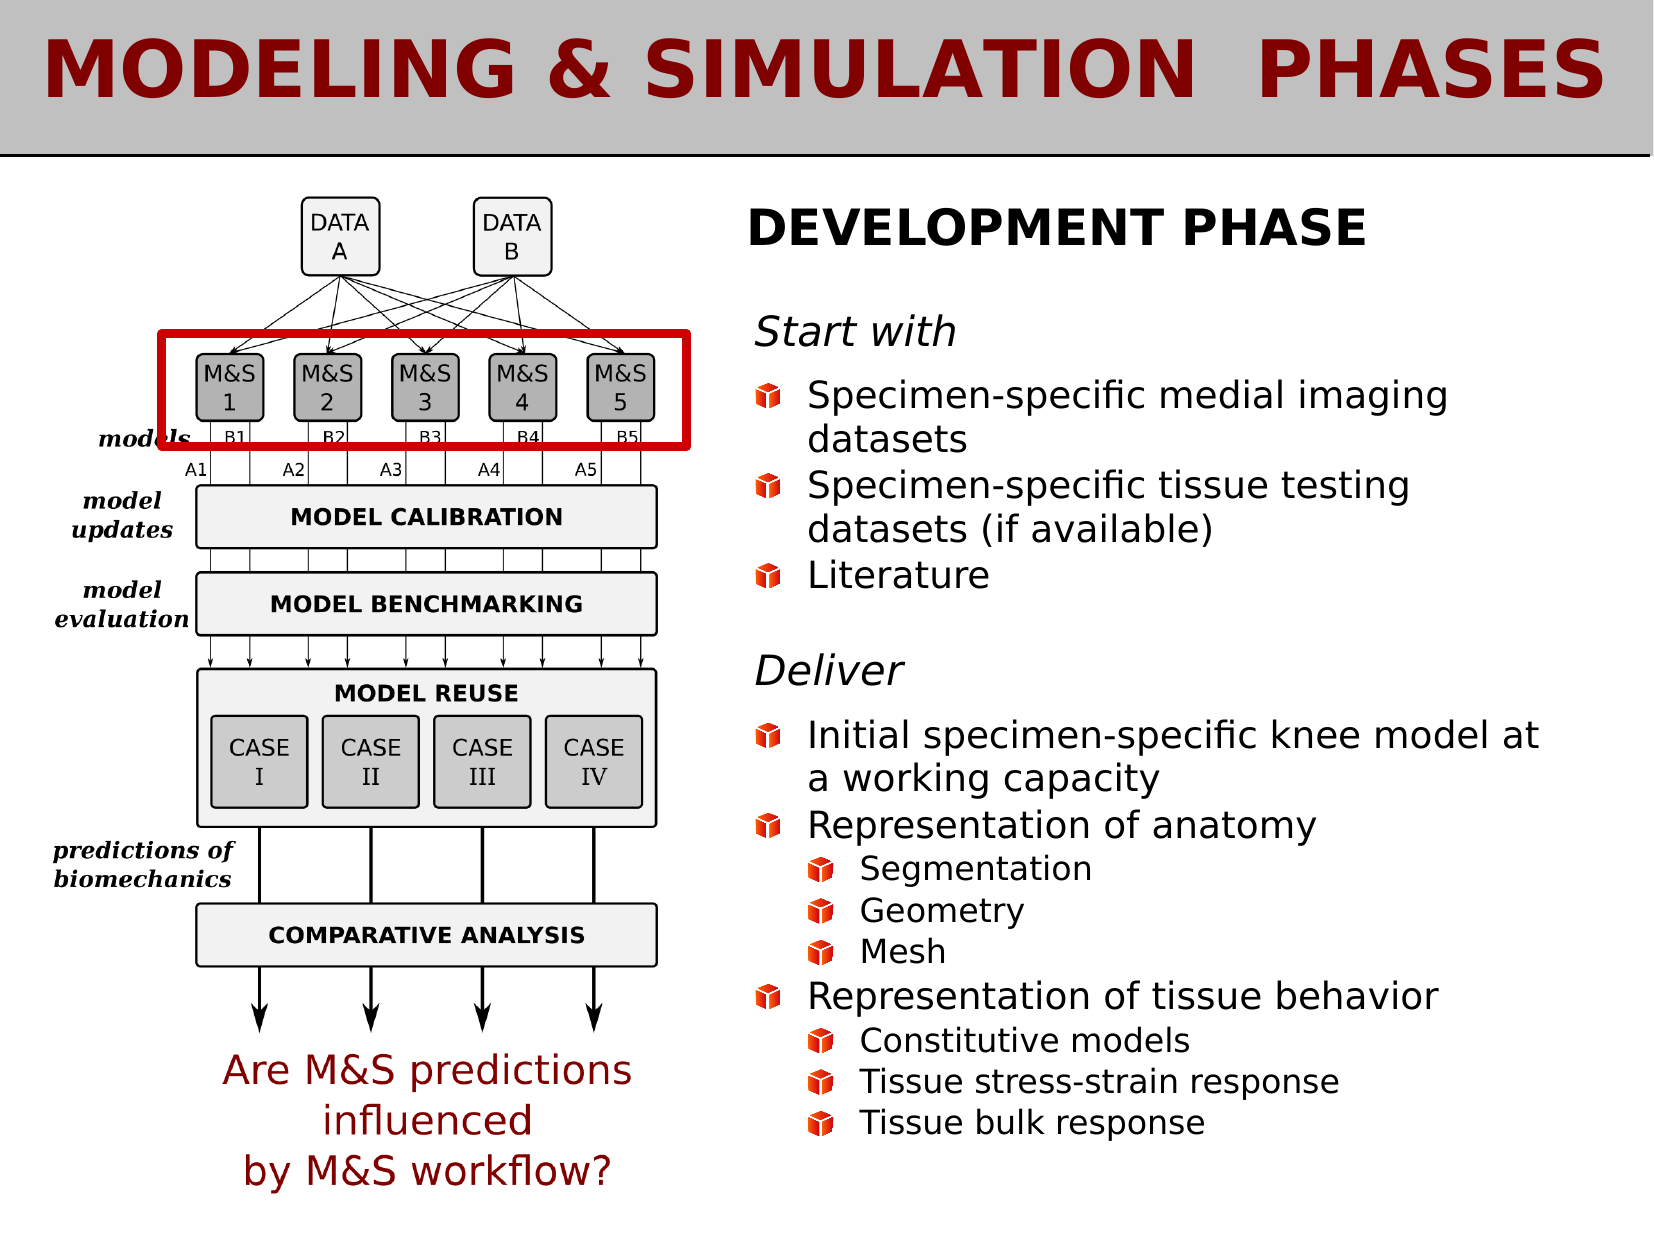

MODELING & SIMULATION PHASES
DEVELOPMENT PHASE
Start with
Specimen-specific medial imaging datasets
Specimen-specific tissue testing datasets (if available)
Literature
Deliver
Initial specimen-specific knee model at a working capacity
Representation of anatomy
Segmentation
Geometry
Mesh
Representation of tissue behavior
Constitutive models
Tissue stress-strain response
Tissue bulk response